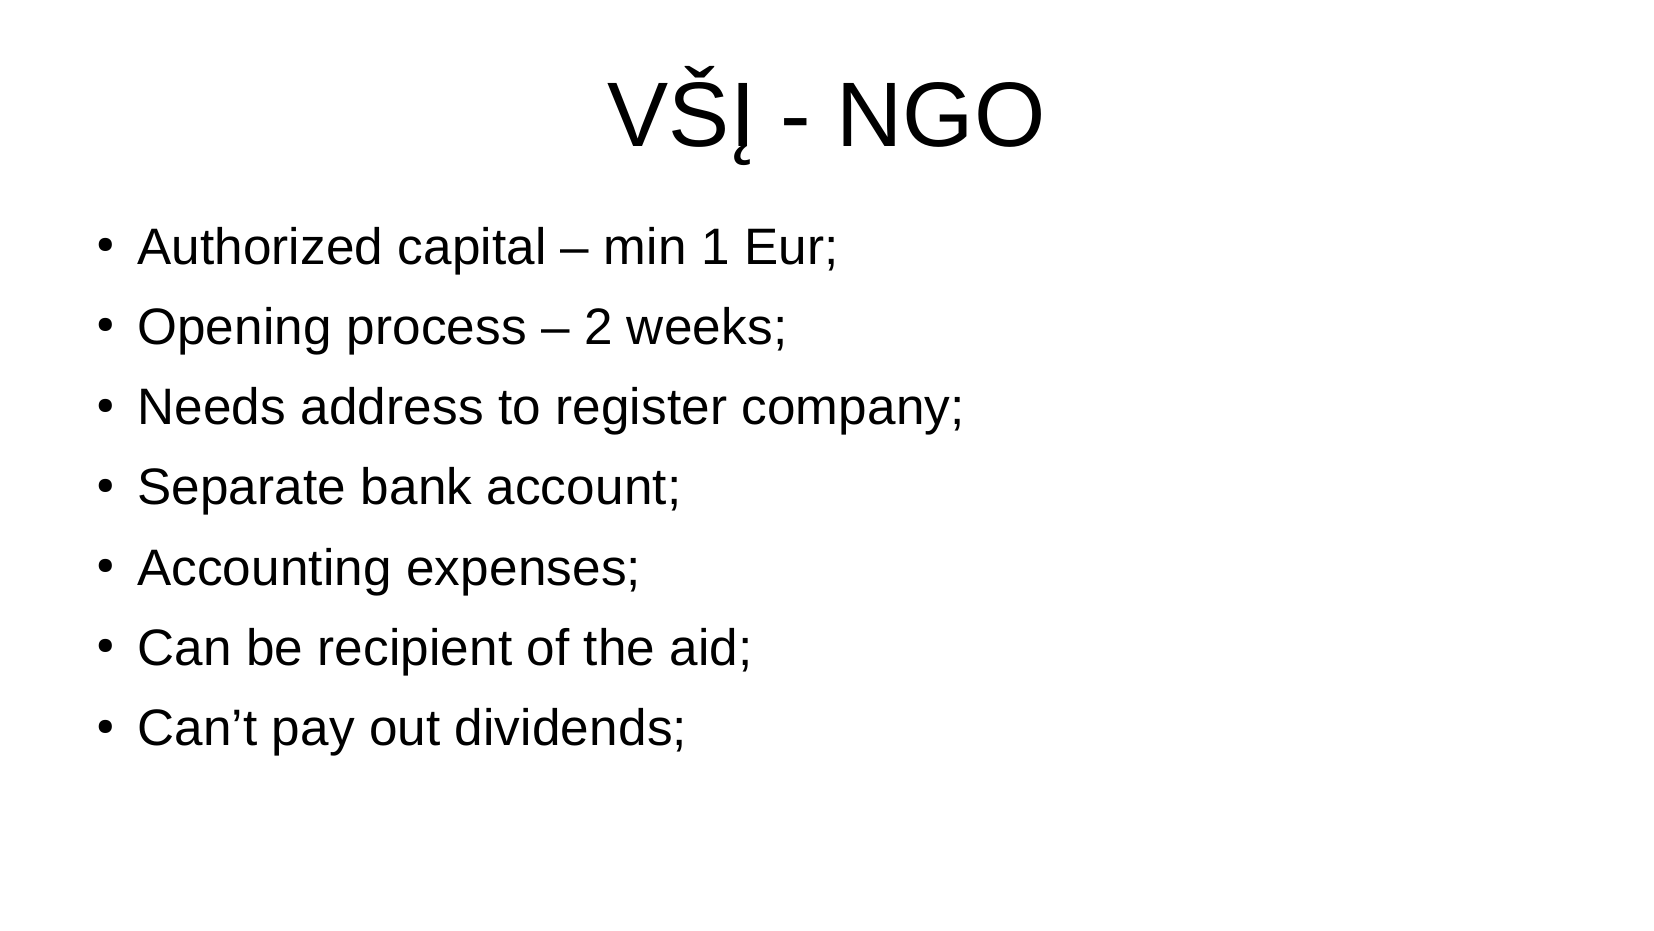

# VŠĮ - NGO
Authorized capital – min 1 Eur;
Opening process – 2 weeks;
Needs address to register company;
Separate bank account;
Accounting expenses;
Can be recipient of the aid;
Can’t pay out dividends;